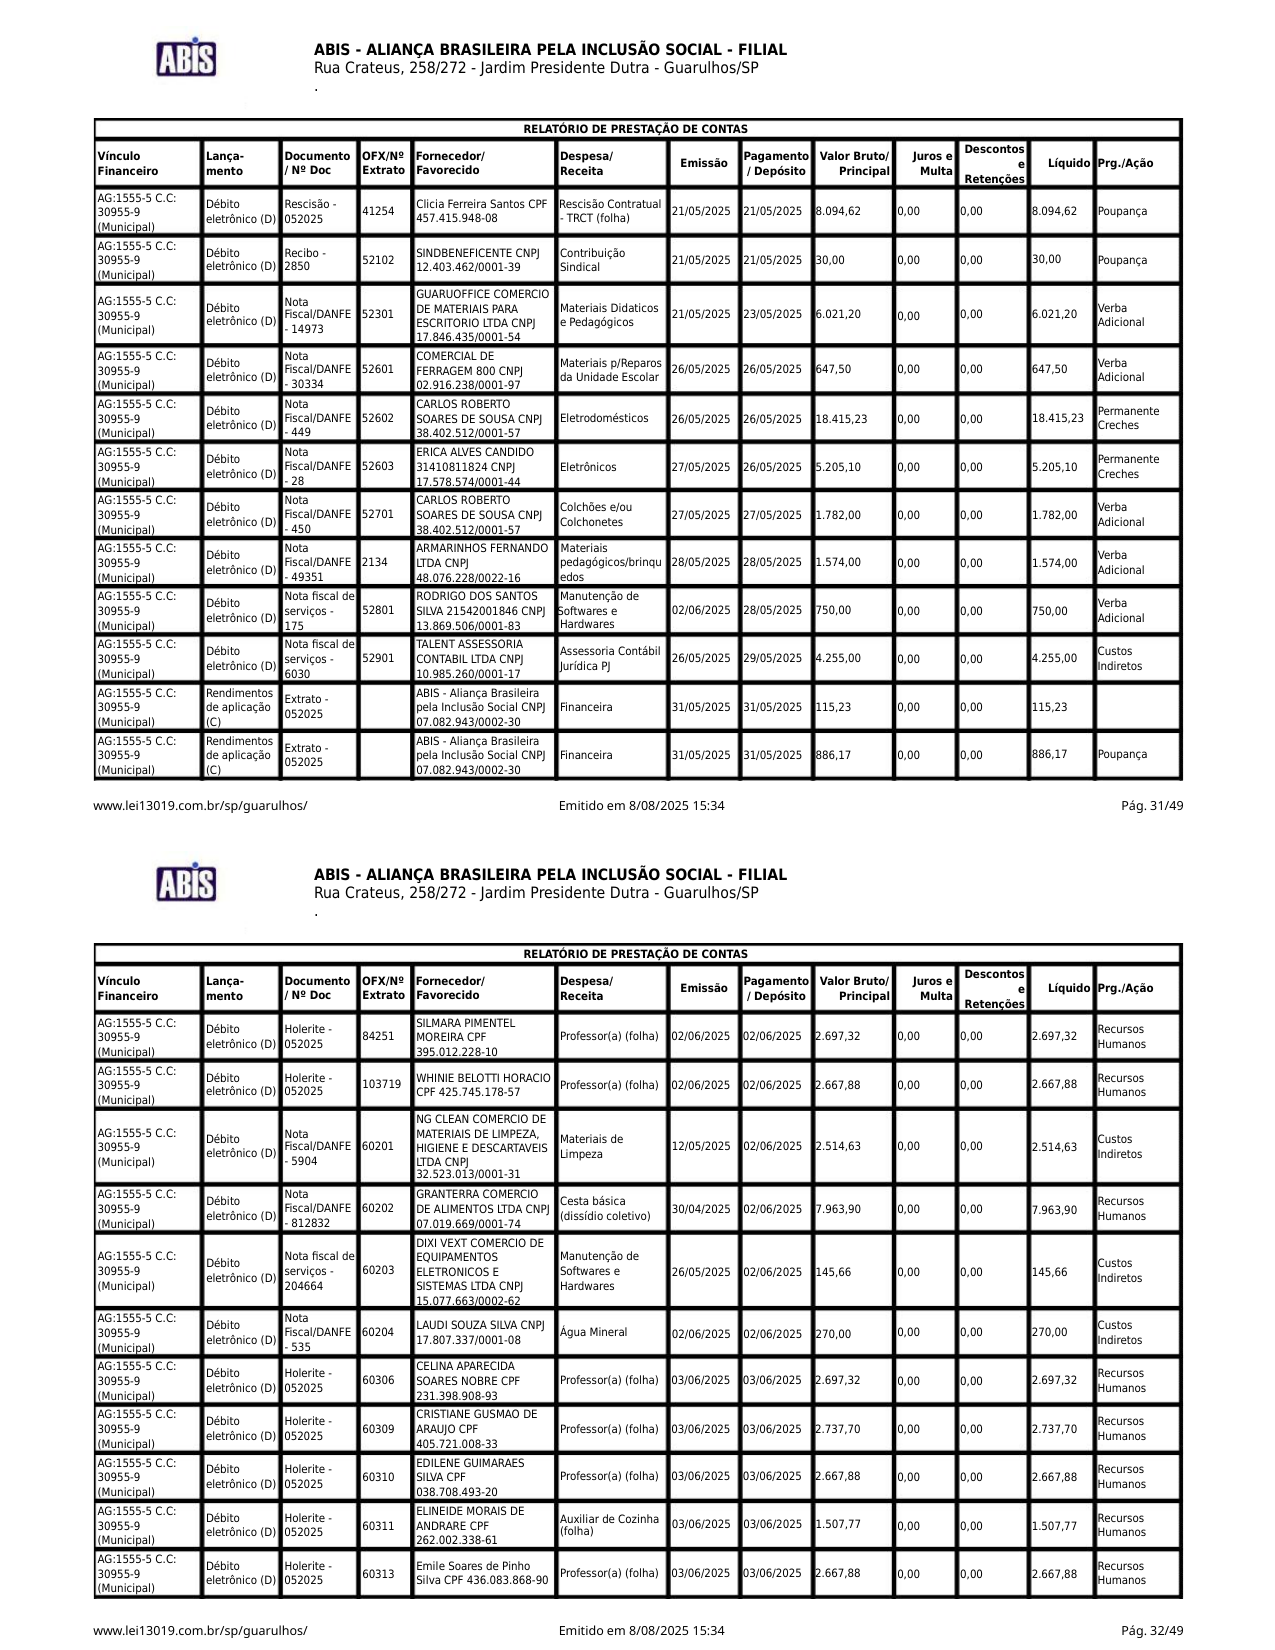

ABIS - ALIANÇA BRASILEIRA PELA INCLUSÃO SOCIAL - FILIAL
Rua Crateus, 258/272 - Jardim Presidente Dutra - Guarulhos/SP
.
RELATÓRIO DE PRESTAÇÃO DE CONTAS
Descontos
e
Retenções
Vínculo
Financeiro
Lança-
mento
Documento OFX/Nº Fornecedor/
Despesa/
Receita
Pagamento Valor Bruto/
/ Depósito Principal
Juros e
Multa
Emissão
Líquido Prg./Ação
/ Nº Doc
Extrato Favorecido
AG:1555-5 C.C:
30955-9
(Municipal)
Débito
eletrônico (D) 052025
Rescisão -
Clicia Ferreira Santos CPF Rescisão Contratual
41254
52102
21/05/2025 21/05/2025 8.094,62
21/05/2025 21/05/2025 30,00
0,00
0,00
0,00
8.094,62
Poupança
Poupança
457.415.948-08
- TRCT (folha)
AG:1555-5 C.C:
30955-9
(Municipal)
Débito Recibo -
SINDBENEFICENTE CNPJ
12.403.462/0001-39
Contribuição
Sindical
0,00
0,00
30,00
eletrônico (D) 2850
Nota
GUARUOFFICE COMERCIO
DE MATERIAIS PARA
ESCRITORIO LTDA CNPJ
17.846.435/0001-54
AG:1555-5 C.C:
30955-9
(Municipal)
Débito
Materiais Didaticos
e Pedagógicos
Verba
Adicional
Fiscal/DANFE 52301
- 14973
21/05/2025 23/05/2025 6.021,20
0,00
6.021,20
eletrônico (D)
AG:1555-5 C.C:
30955-9
(Municipal)
Nota
COMERCIAL DE
FERRAGEM 800 CNPJ
02.916.238/0001-97
Débito
eletrônico (D)
Materiais p/Reparos
da Unidade Escolar
Verba
Adicional
Fiscal/DANFE 52601
- 30334
26/05/2025 26/05/2025 647,50
26/05/2025 26/05/2025 18.415,23
27/05/2025 26/05/2025 5.205,10
27/05/2025 27/05/2025 1.782,00
0,00
0,00
0,00
0,00
0,00
0,00
0,00
0,00
0,00
0,00
0,00
0,00
0,00
0,00
0,00
0,00
0,00
0,00
647,50
AG:1555-5 C.C:
30955-9
(Municipal)
Nota
CARLOS ROBERTO
SOARES DE SOUSA CNPJ
38.402.512/0001-57
Débito
eletrônico (D)
Permanente
Creches
Fiscal/DANFE 52602
- 449
Eletrodomésticos
Eletrônicos
18.415,23
5.205,10
1.782,00
1.574,00
750,00
AG:1555-5 C.C:
30955-9
(Municipal)
Nota
ERICA ALVES CANDIDO
31410811824 CNPJ
17.578.574/0001-44
Débito
eletrônico (D)
Permanente
Creches
Fiscal/DANFE 52603
- 28
AG:1555-5 C.C:
30955-9
(Municipal)
Nota
CARLOS ROBERTO
SOARES DE SOUSA CNPJ
38.402.512/0001-57
Débito
eletrônico (D)
Colchões e/ou
Colchonetes
Verba
Adicional
Fiscal/DANFE 52701
- 450
AG:1555-5 C.C:
30955-9
(Municipal)
Nota
ARMARINHOS FERNANDO Materiais
LTDA CNPJ
48.076.228/0022-16
Débito
eletrônico (D)
Verba
Adicional
Fiscal/DANFE 2134
- 49351
pedagógicos/brinqu 28/05/2025 28/05/2025 1.574,00
edos
AG:1555-5 C.C:
30955-9
(Municipal)
Nota ﬁscal de
serviços -
175
RODRIGO DOS SANTOS
SILVA 21542001846 CNPJ Softwares e
13.869.506/0001-83
Manutenção de
Débito
eletrônico (D)
Verba
Adicional
52801
52901
02/06/2025 28/05/2025 750,00
26/05/2025 29/05/2025 4.255,00
31/05/2025 31/05/2025 115,23
31/05/2025 31/05/2025 886,17
Hardwares
AG:1555-5 C.C:
30955-9
(Municipal)
Nota ﬁscal de
serviços -
6030
TALENT ASSESSORIA
CONTABIL LTDA CNPJ
10.985.260/0001-17
Débito
eletrônico (D)
Assessoria Contábil
Jurídica PJ
Custos
Indiretos
4.255,00
115,23
AG:1555-5 C.C:
30955-9
(Municipal)
Rendimentos
de aplicação
(C)
ABIS - Aliança Brasileira
pela Inclusão Social CNPJ Financeira
07.082.943/0002-30
Extrato -
052025
AG:1555-5 C.C:
30955-9
(Municipal)
Rendimentos
de aplicação
(C)
ABIS - Aliança Brasileira
pela Inclusão Social CNPJ Financeira
07.082.943/0002-30
Extrato -
052025
886,17
Poupança
www.lei13019.com.br/sp/guarulhos/
Emitido em 8/08/2025 15:34
Pág. 31/49
ABIS - ALIANÇA BRASILEIRA PELA INCLUSÃO SOCIAL - FILIAL
Rua Crateus, 258/272 - Jardim Presidente Dutra - Guarulhos/SP
.
RELATÓRIO DE PRESTAÇÃO DE CONTAS
Descontos
e
Retenções
Vínculo
Financeiro
Lança-
mento
Documento OFX/Nº Fornecedor/
Despesa/
Receita
Pagamento Valor Bruto/
/ Depósito Principal
Juros e
Multa
Emissão
Líquido Prg./Ação
/ Nº Doc
Extrato Favorecido
AG:1555-5 C.C:
30955-9
(Municipal)
SILMARA PIMENTEL
MOREIRA CPF
395.012.228-10
Débito
eletrônico (D) 052025
Holerite -
Recursos
Humanos
84251
Professor(a) (folha) 02/06/2025 02/06/2025 2.697,32
Professor(a) (folha) 02/06/2025 02/06/2025 2.667,88
0,00
0,00
0,00
0,00
2.697,32
AG:1555-5 C.C:
30955-9
(Municipal)
Débito Holerite -
WHINIE BELOTTI HORACIO
CPF 425.745.178-57
Recursos
Humanos
103719
2.667,88
2.514,63
7.963,90
145,66
eletrônico (D) 052025
Nota
NG CLEAN COMERCIO DE
MATERIAIS DE LIMPEZA,
HIGIENE E DESCARTAVEIS
LTDA CNPJ
AG:1555-5 C.C:
30955-9
(Municipal)
Débito
Materiais de
Limpeza
Custos
Indiretos
Fiscal/DANFE 60201
- 5904
12/05/2025 02/06/2025 2.514,63
30/04/2025 02/06/2025 7.963,90
26/05/2025 02/06/2025 145,66
02/06/2025 02/06/2025 270,00
0,00
0,00
0,00
0,00
0,00
0,00
eletrônico (D)
32.523.013/0001-31
AG:1555-5 C.C:
30955-9
(Municipal)
Nota
GRANTERRA COMERCIO
DE ALIMENTOS LTDA CNPJ
07.019.669/0001-74
Débito
eletrônico (D)
Cesta básica
(dissídio coletivo)
Recursos
Humanos
Fiscal/DANFE 60202
- 812832
DIXI VEXT COMERCIO DE
EQUIPAMENTOS
ELETRONICOS E
SISTEMAS LTDA CNPJ
15.077.663/0002-62
AG:1555-5 C.C:
30955-9
(Municipal)
Nota ﬁscal de
serviços -
204664
Manutenção de
Softwares e
Hardwares
Débito
eletrônico (D)
Custos
Indiretos
60203
AG:1555-5 C.C:
30955-9
(Municipal)
Nota
Débito
eletrônico (D)
LAUDI SOUZA SILVA CNPJ
17.807.337/0001-08
Custos
Indiretos
Fiscal/DANFE 60204
- 535
Água Mineral
0,00
0,00
0,00
0,00
0,00
0,00
0,00
0,00
0,00
0,00
0,00
0,00
270,00
AG:1555-5 C.C:
30955-9
(Municipal)
CELINA APARECIDA
SOARES NOBRE CPF
231.398.908-93
Débito
eletrônico (D) 052025
Holerite -
Recursos
Humanos
60306
60309
60310
60311
60313
Professor(a) (folha) 03/06/2025 03/06/2025 2.697,32
Professor(a) (folha) 03/06/2025 03/06/2025 2.737,70
2.697,32
2.737,70
2.667,88
1.507,77
2.667,88
AG:1555-5 C.C:
30955-9
(Municipal)
CRISTIANE GUSMAO DE
ARAUJO CPF
405.721.008-33
Débito
eletrônico (D) 052025
Holerite -
Recursos
Humanos
AG:1555-5 C.C:
30955-9
(Municipal)
EDILENE GUIMARAES
SILVA CPF
038.708.493-20
Débito
eletrônico (D) 052025
Holerite -
Recursos
Humanos
Professor(a) (folha) 03/06/2025 03/06/2025 2.667,88
Auxiliar de Cozinha
AG:1555-5 C.C:
30955-9
(Municipal)
ELINEIDE MORAIS DE
ANDRARE CPF
262.002.338-61
Débito
eletrônico (D) 052025
Holerite -
Recursos
Humanos
03/06/2025 03/06/2025 1.507,77
(folha)
AG:1555-5 C.C:
30955-9
(Municipal)
Débito
eletrônico (D) 052025
Holerite -
Emile Soares de Pinho
Silva CPF 436.083.868-90
Recursos
Humanos
Professor(a) (folha) 03/06/2025 03/06/2025 2.667,88
www.lei13019.com.br/sp/guarulhos/
Emitido em 8/08/2025 15:34
Pág. 32/49